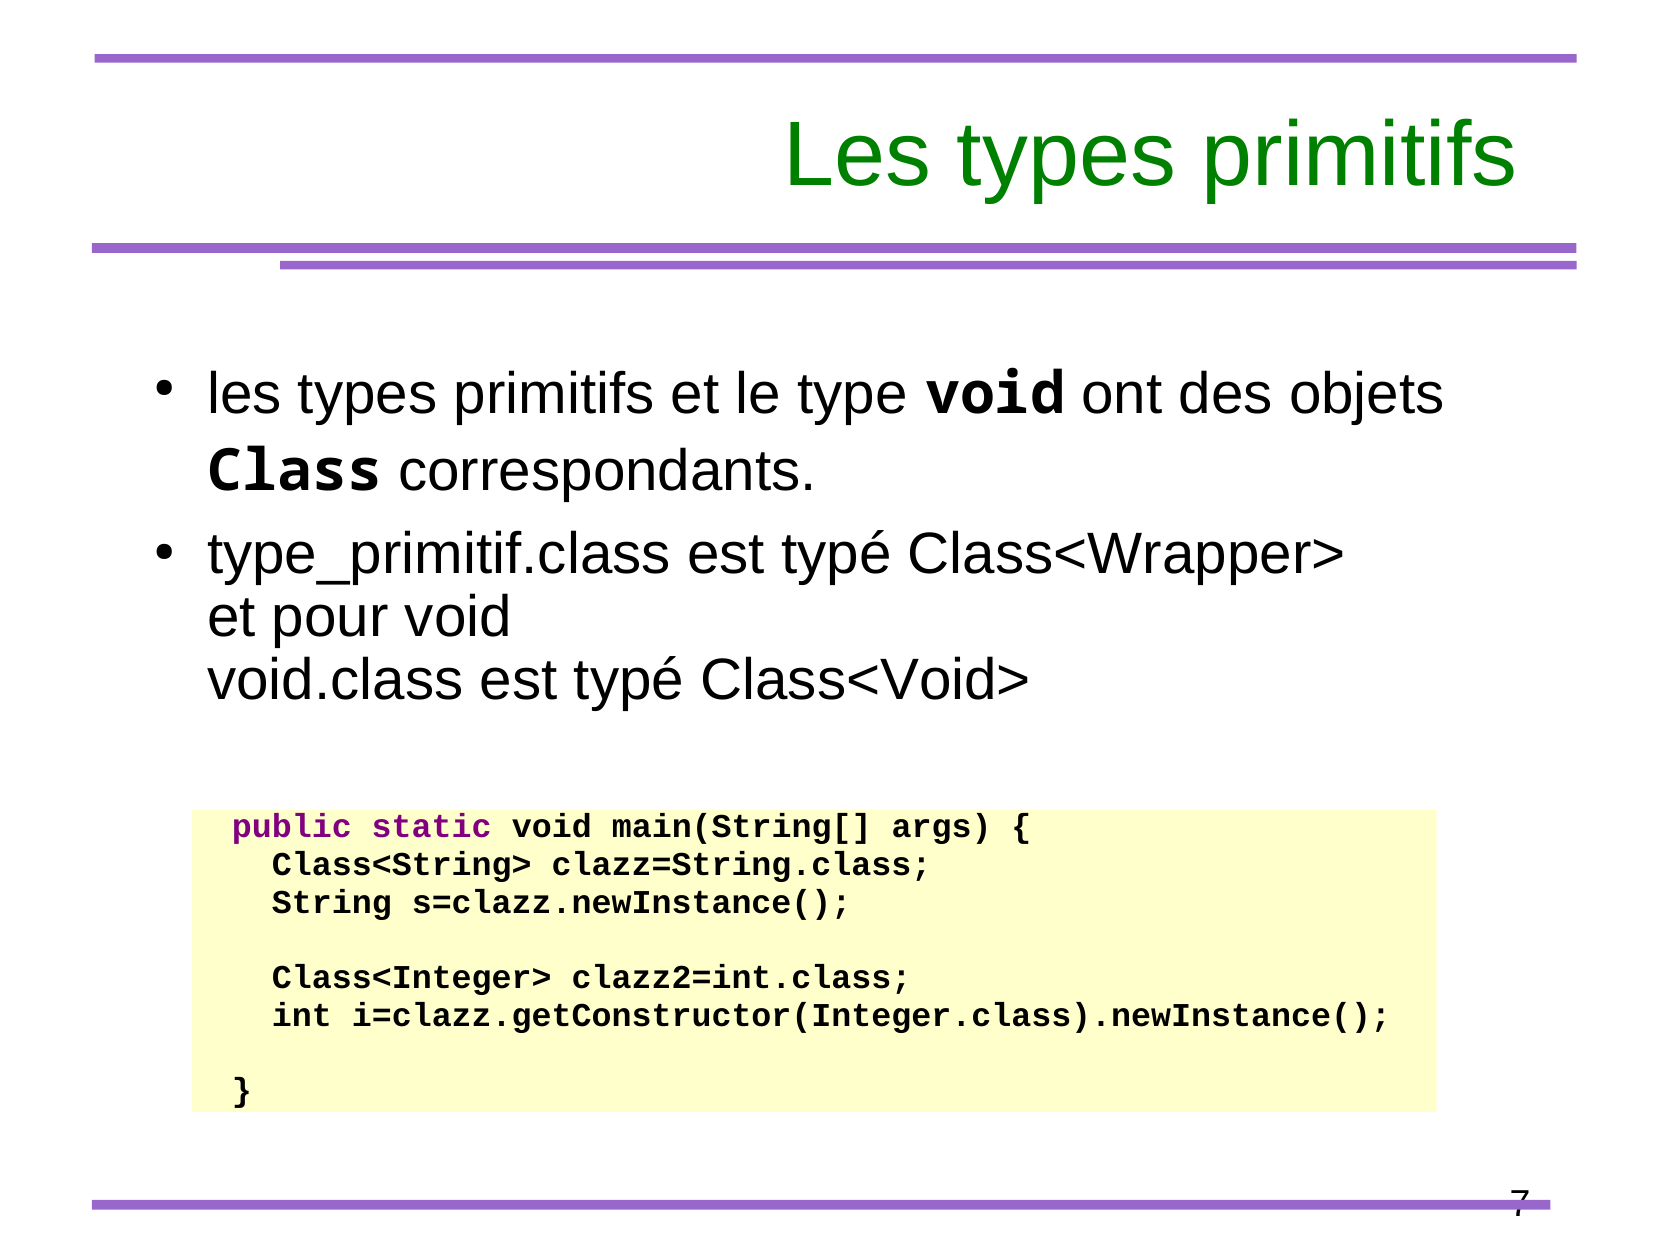

# Les types primitifs
les types primitifs et le type void ont des objets Class correspondants.
type_primitif.class est typé Class<Wrapper>
et pour void
void.class est typé Class<Void>
 public static void main(String[] args) {
 Class<String> clazz=String.class;
 String s=clazz.newInstance();
 Class<Integer> clazz2=int.class;
 int i=clazz.getConstructor(Integer.class).newInstance();
 }